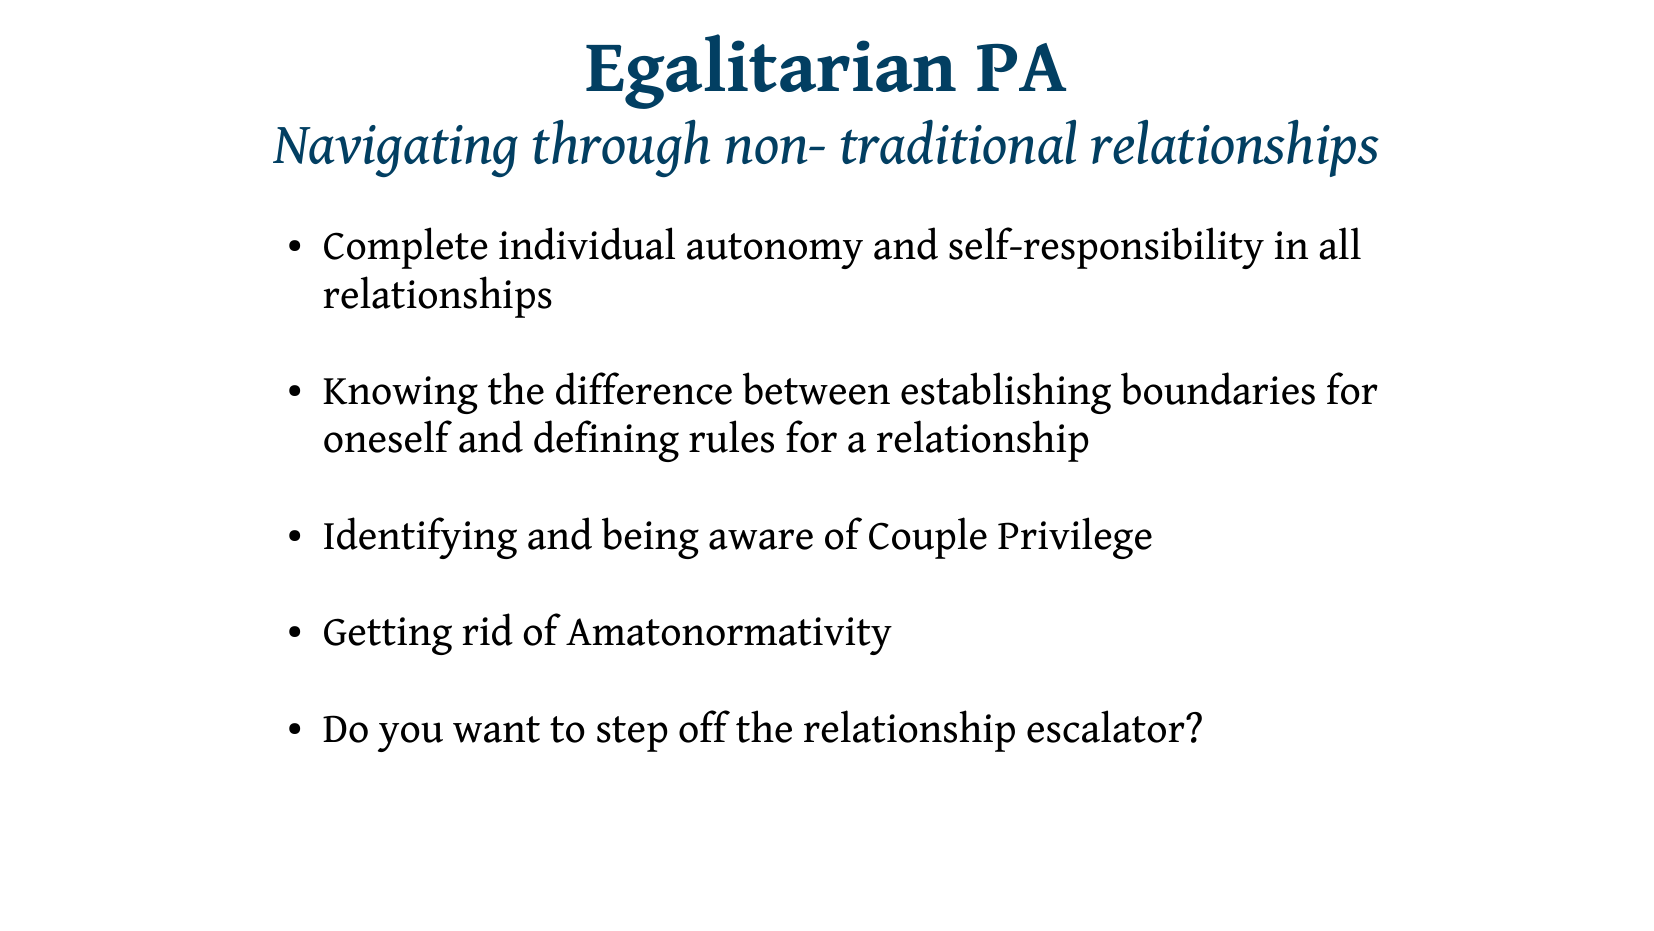

# Egalitarian PA Navigating through non- traditional relationships
Complete individual autonomy and self-responsibility in all relationships
Knowing the difference between establishing boundaries for oneself and defining rules for a relationship
Identifying and being aware of Couple Privilege
Getting rid of Amatonormativity
Do you want to step off the relationship escalator?